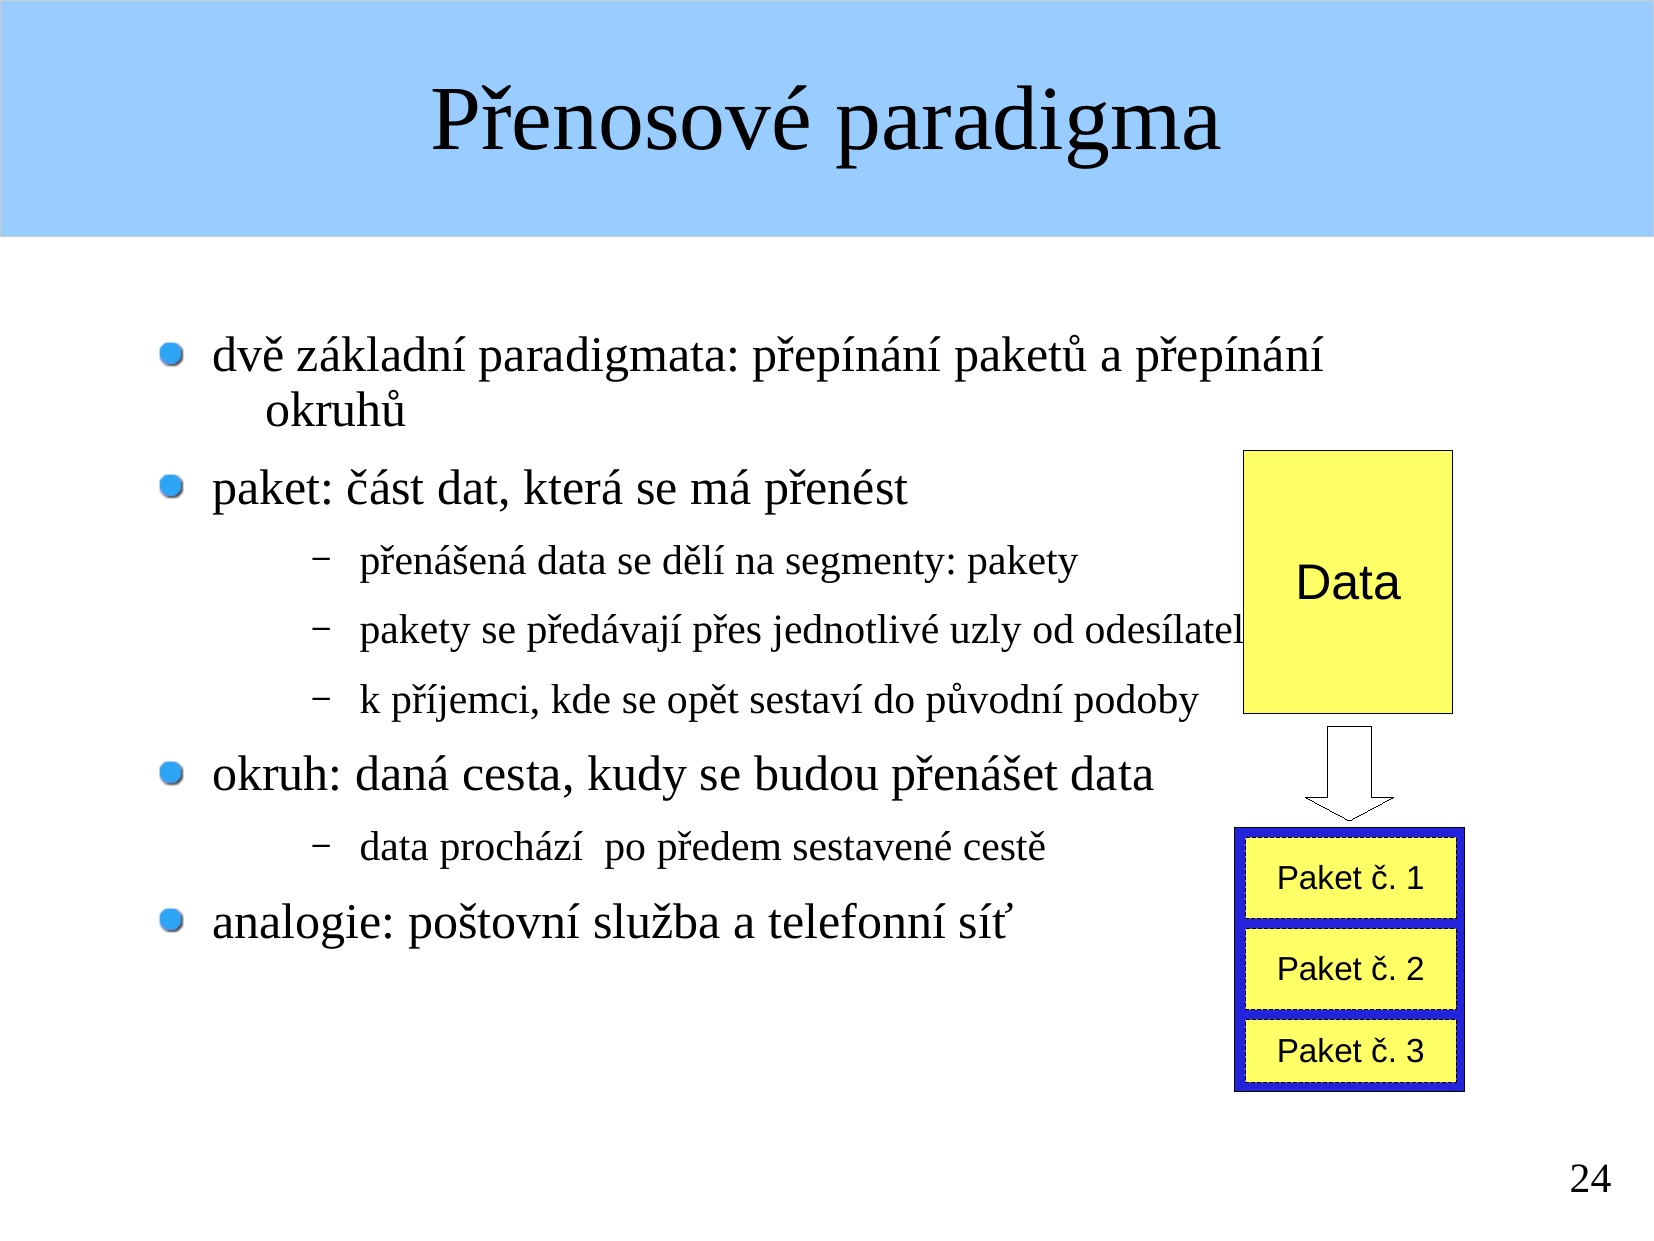

Přenosové paradigma
# dvě základní paradigmata: přepínání paketů a přepínání okruhů
paket: část dat, která se má přenést
přenášená data se dělí na segmenty: pakety
pakety se předávají přes jednotlivé uzly od odesílatele
k příjemci, kde se opět sestaví do původní podoby
okruh: daná cesta, kudy se budou přenášet data
data prochází po předem sestavené cestě
analogie: poštovní služba a telefonní síť
Data
Paket č. 1
Paket č. 2
Paket č. 3